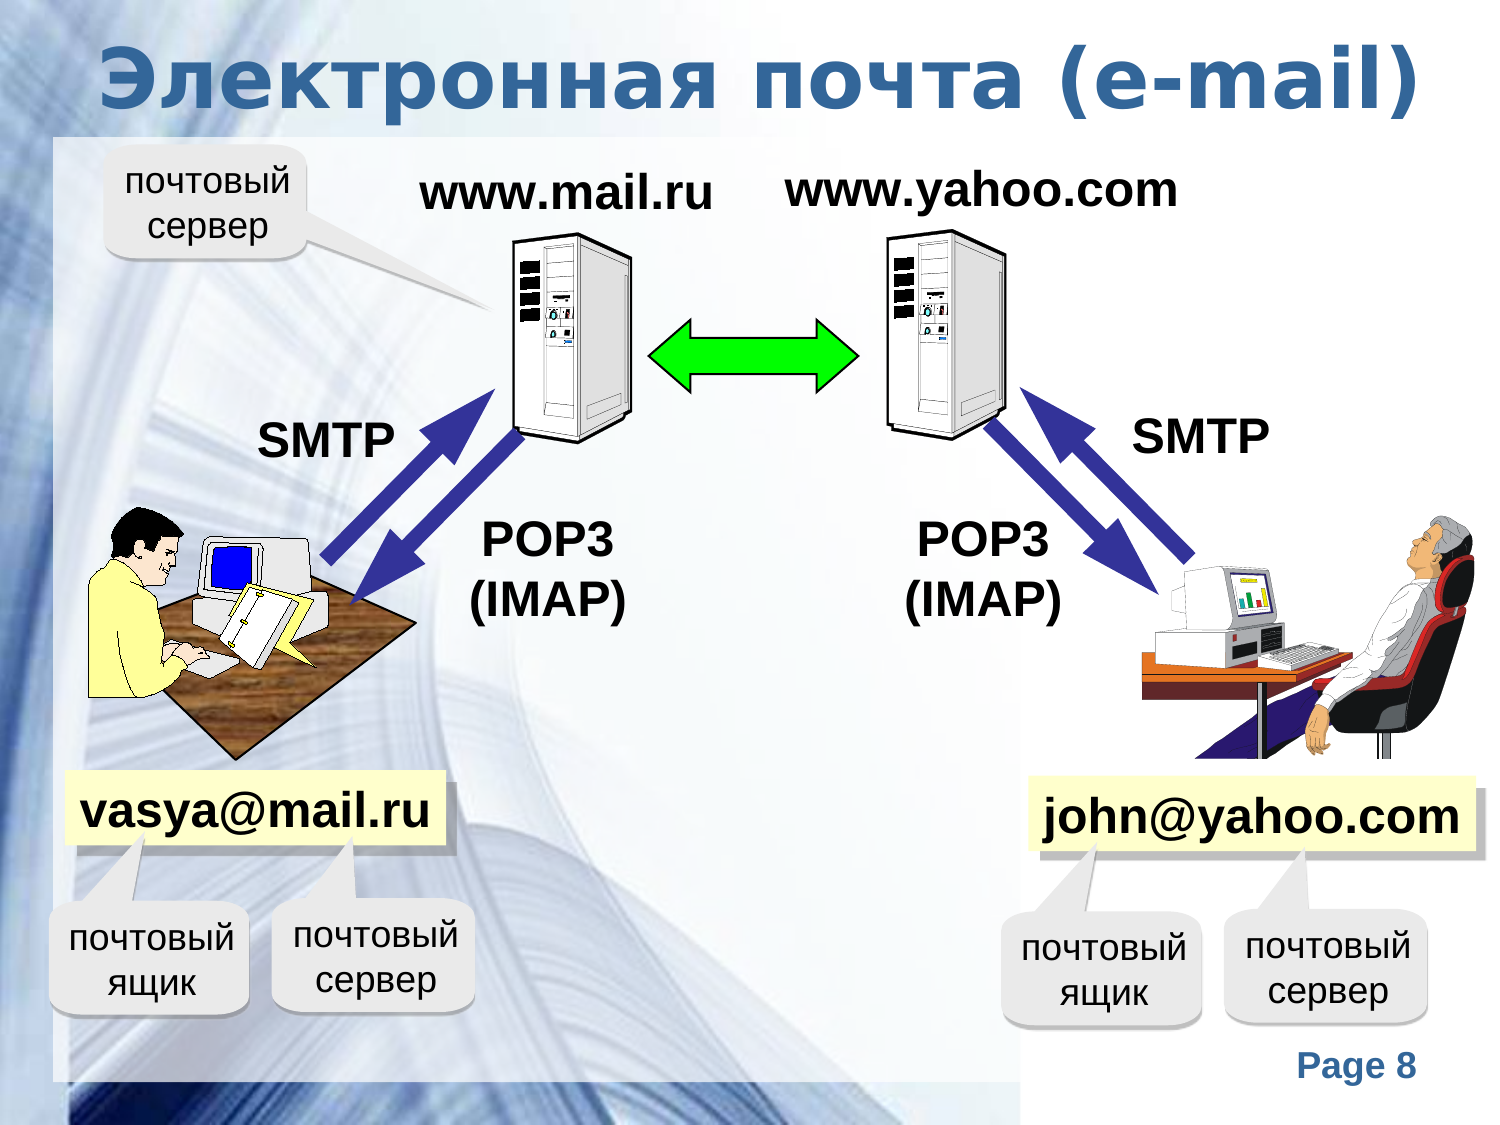

Электронная почта (e-mail)
почтовый сервер
www.yahoo.com
www.mail.ru
SMTP
SMTP
POP3
(IMAP)
POP3
(IMAP)
vasya@mail.ru
john@yahoo.com
почтовый сервер
почтовый ящик
почтовый сервер
почтовый ящик